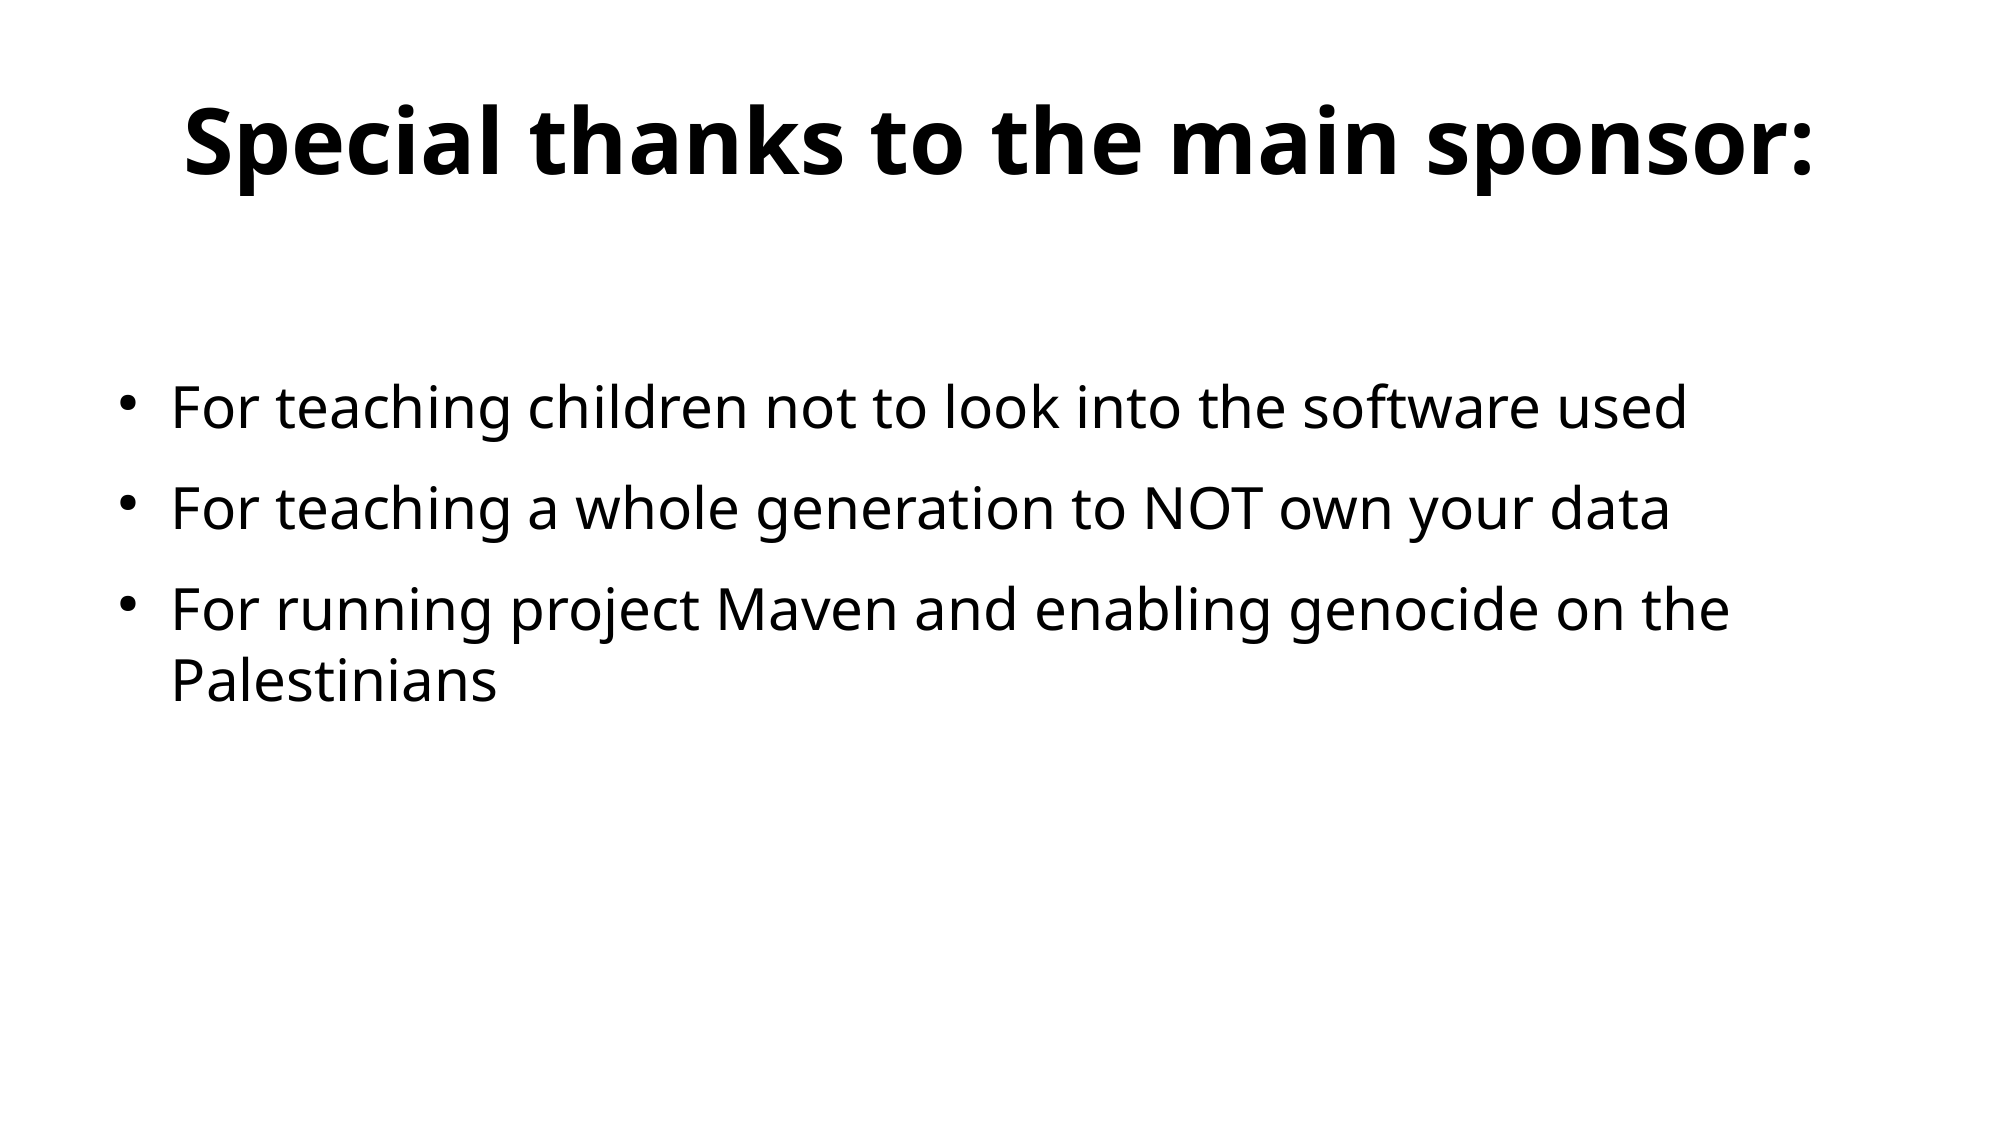

# Special thanks to the main sponsor:
For teaching children not to look into the software used
For teaching a whole generation to NOT own your data
For running project Maven and enabling genocide on the Palestinians